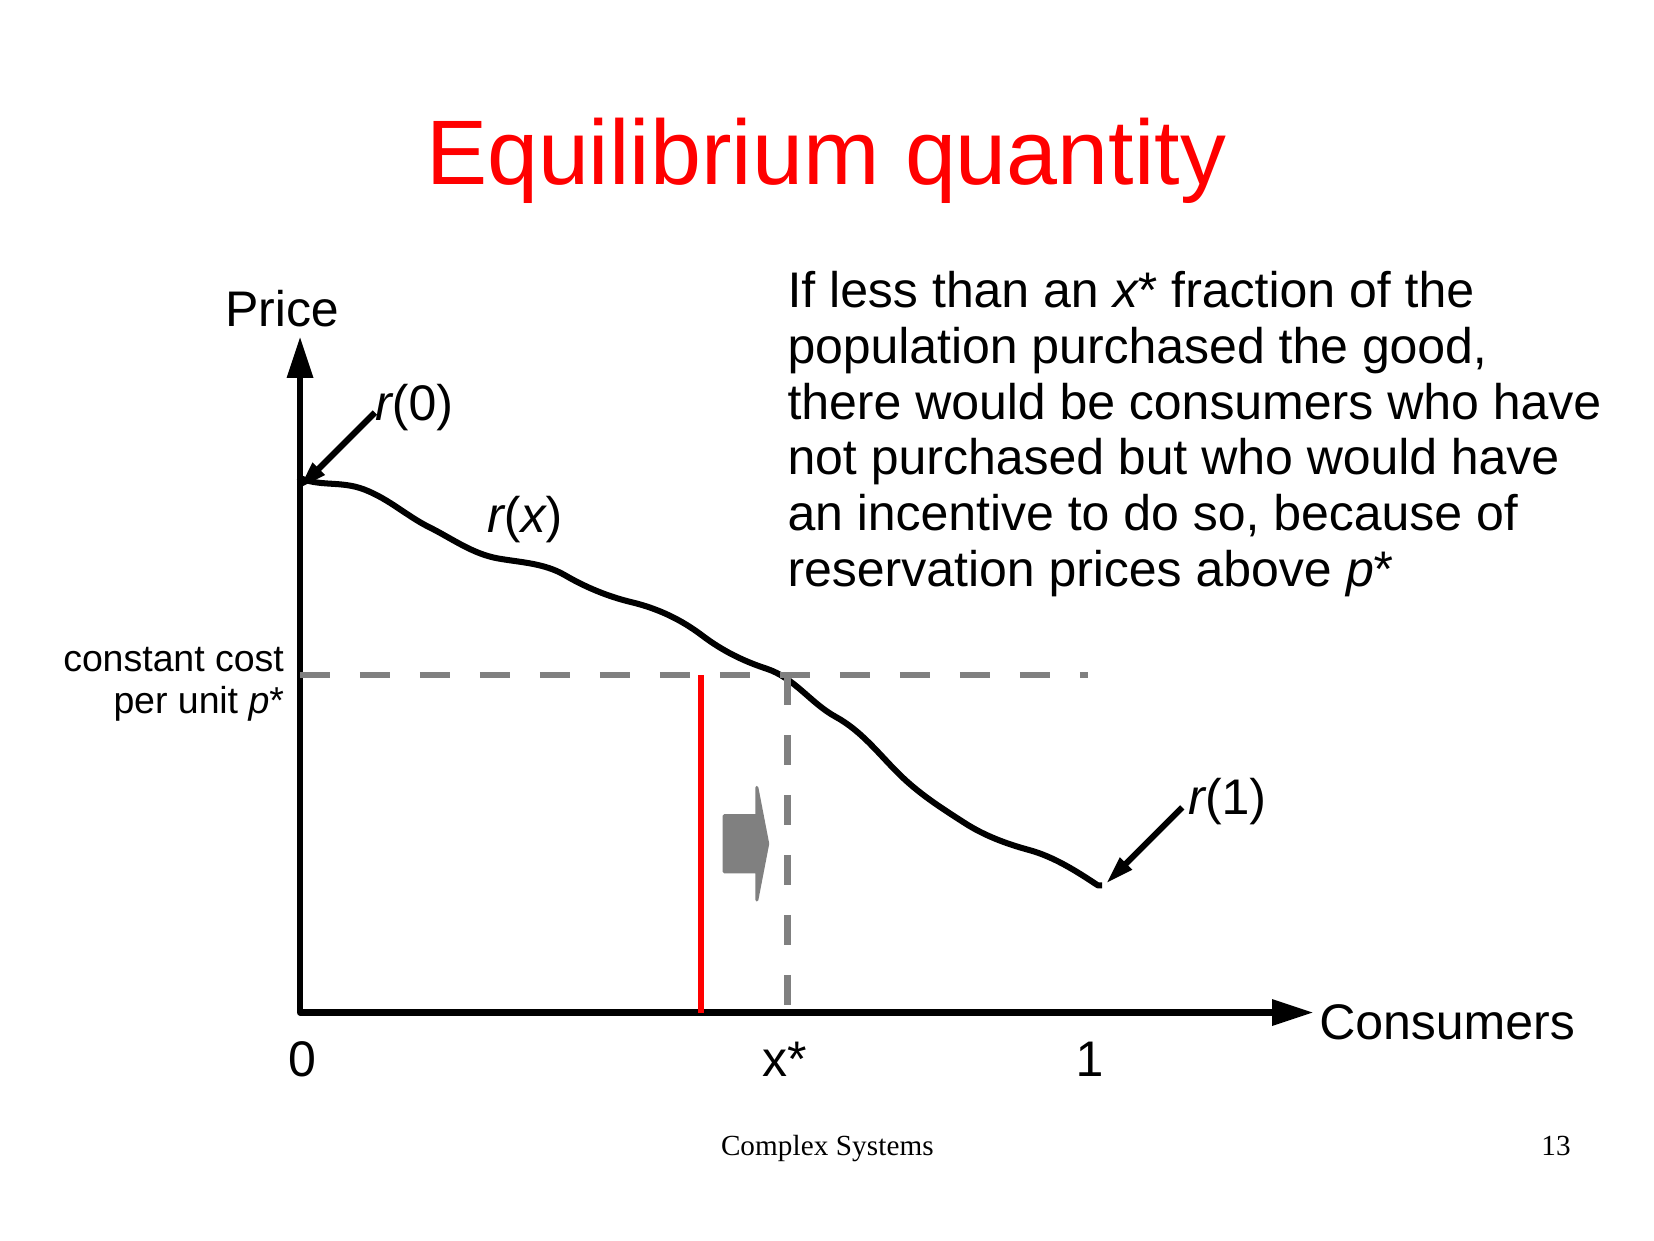

# Equilibrium quantity
If less than an x* fraction of the population purchased the good, there would be consumers who have not purchased but who would have an incentive to do so, because of reservation prices above p*
Price
r(0)
r(x)
constant cost per unit p*
r(1)
Consumers
0
x*
1
Complex Systems
13